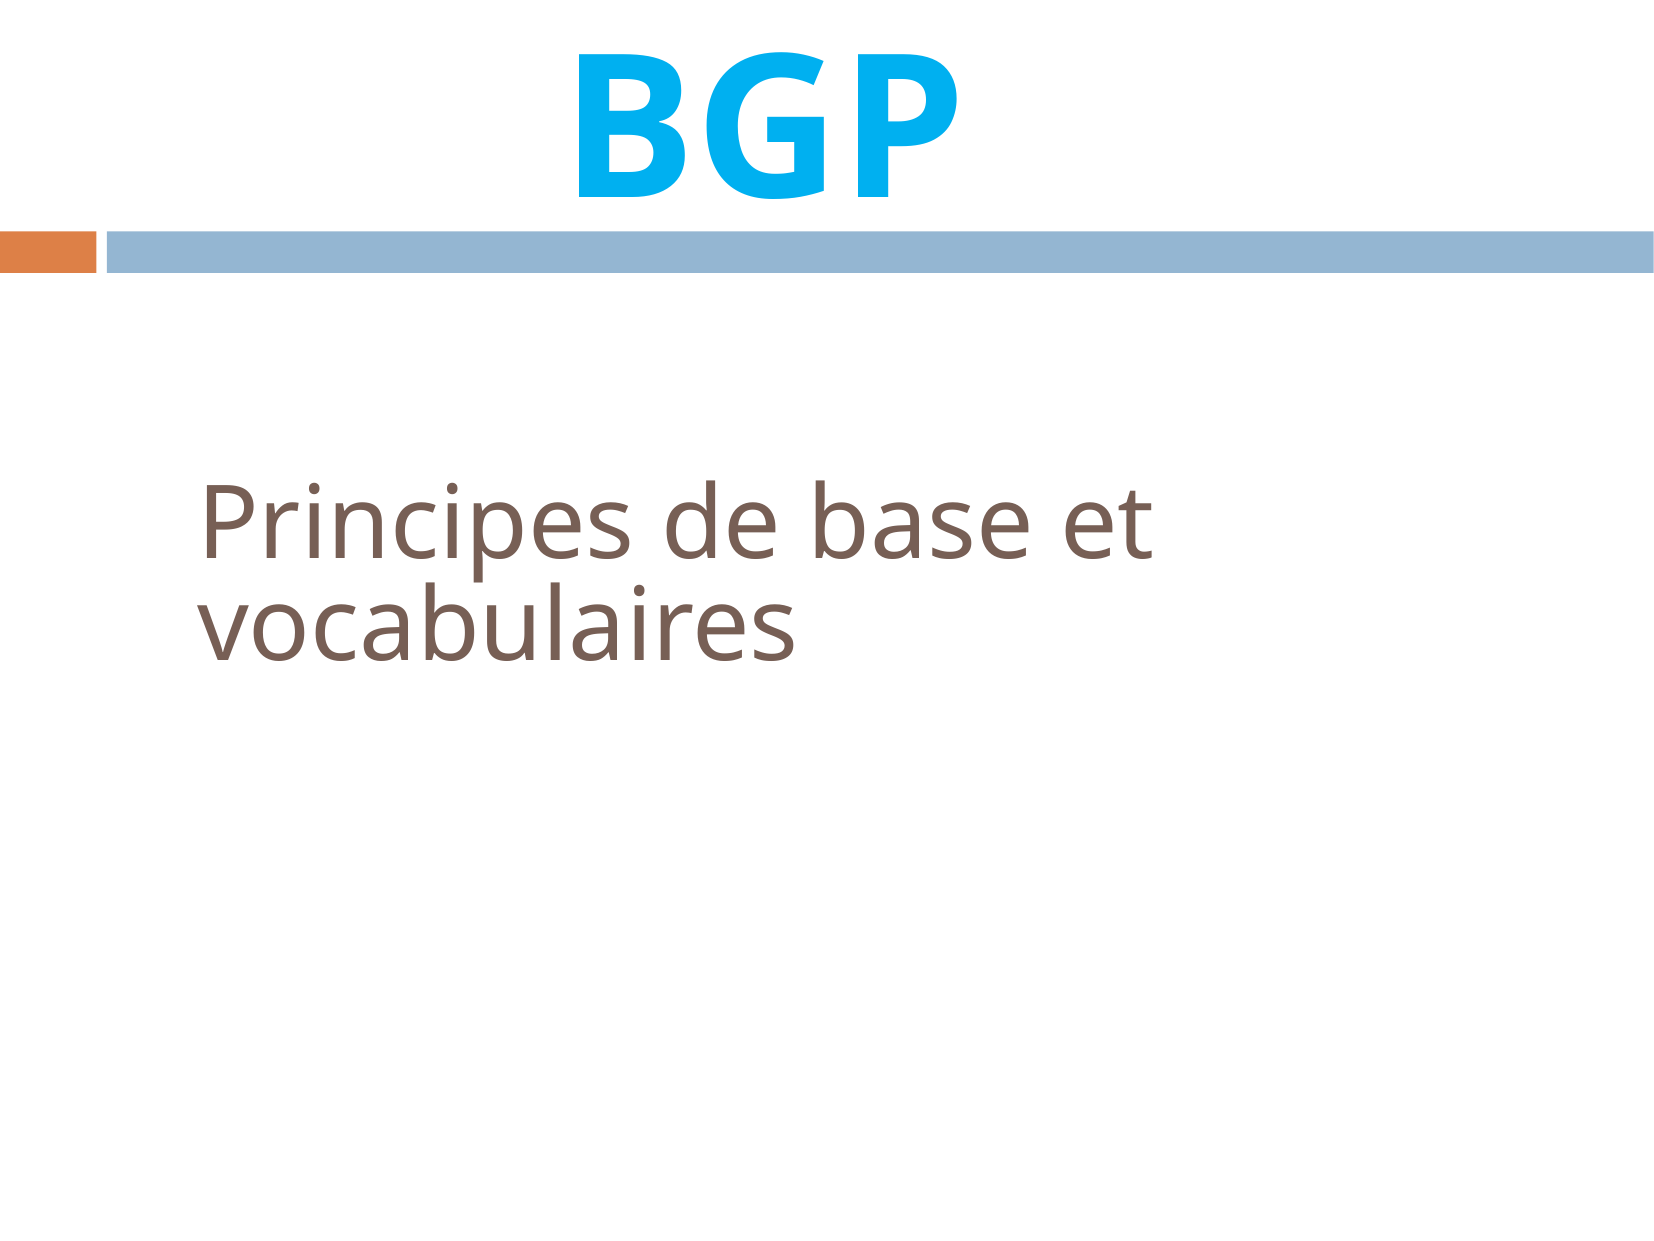

BGP
# Principes de base et vocabulaires